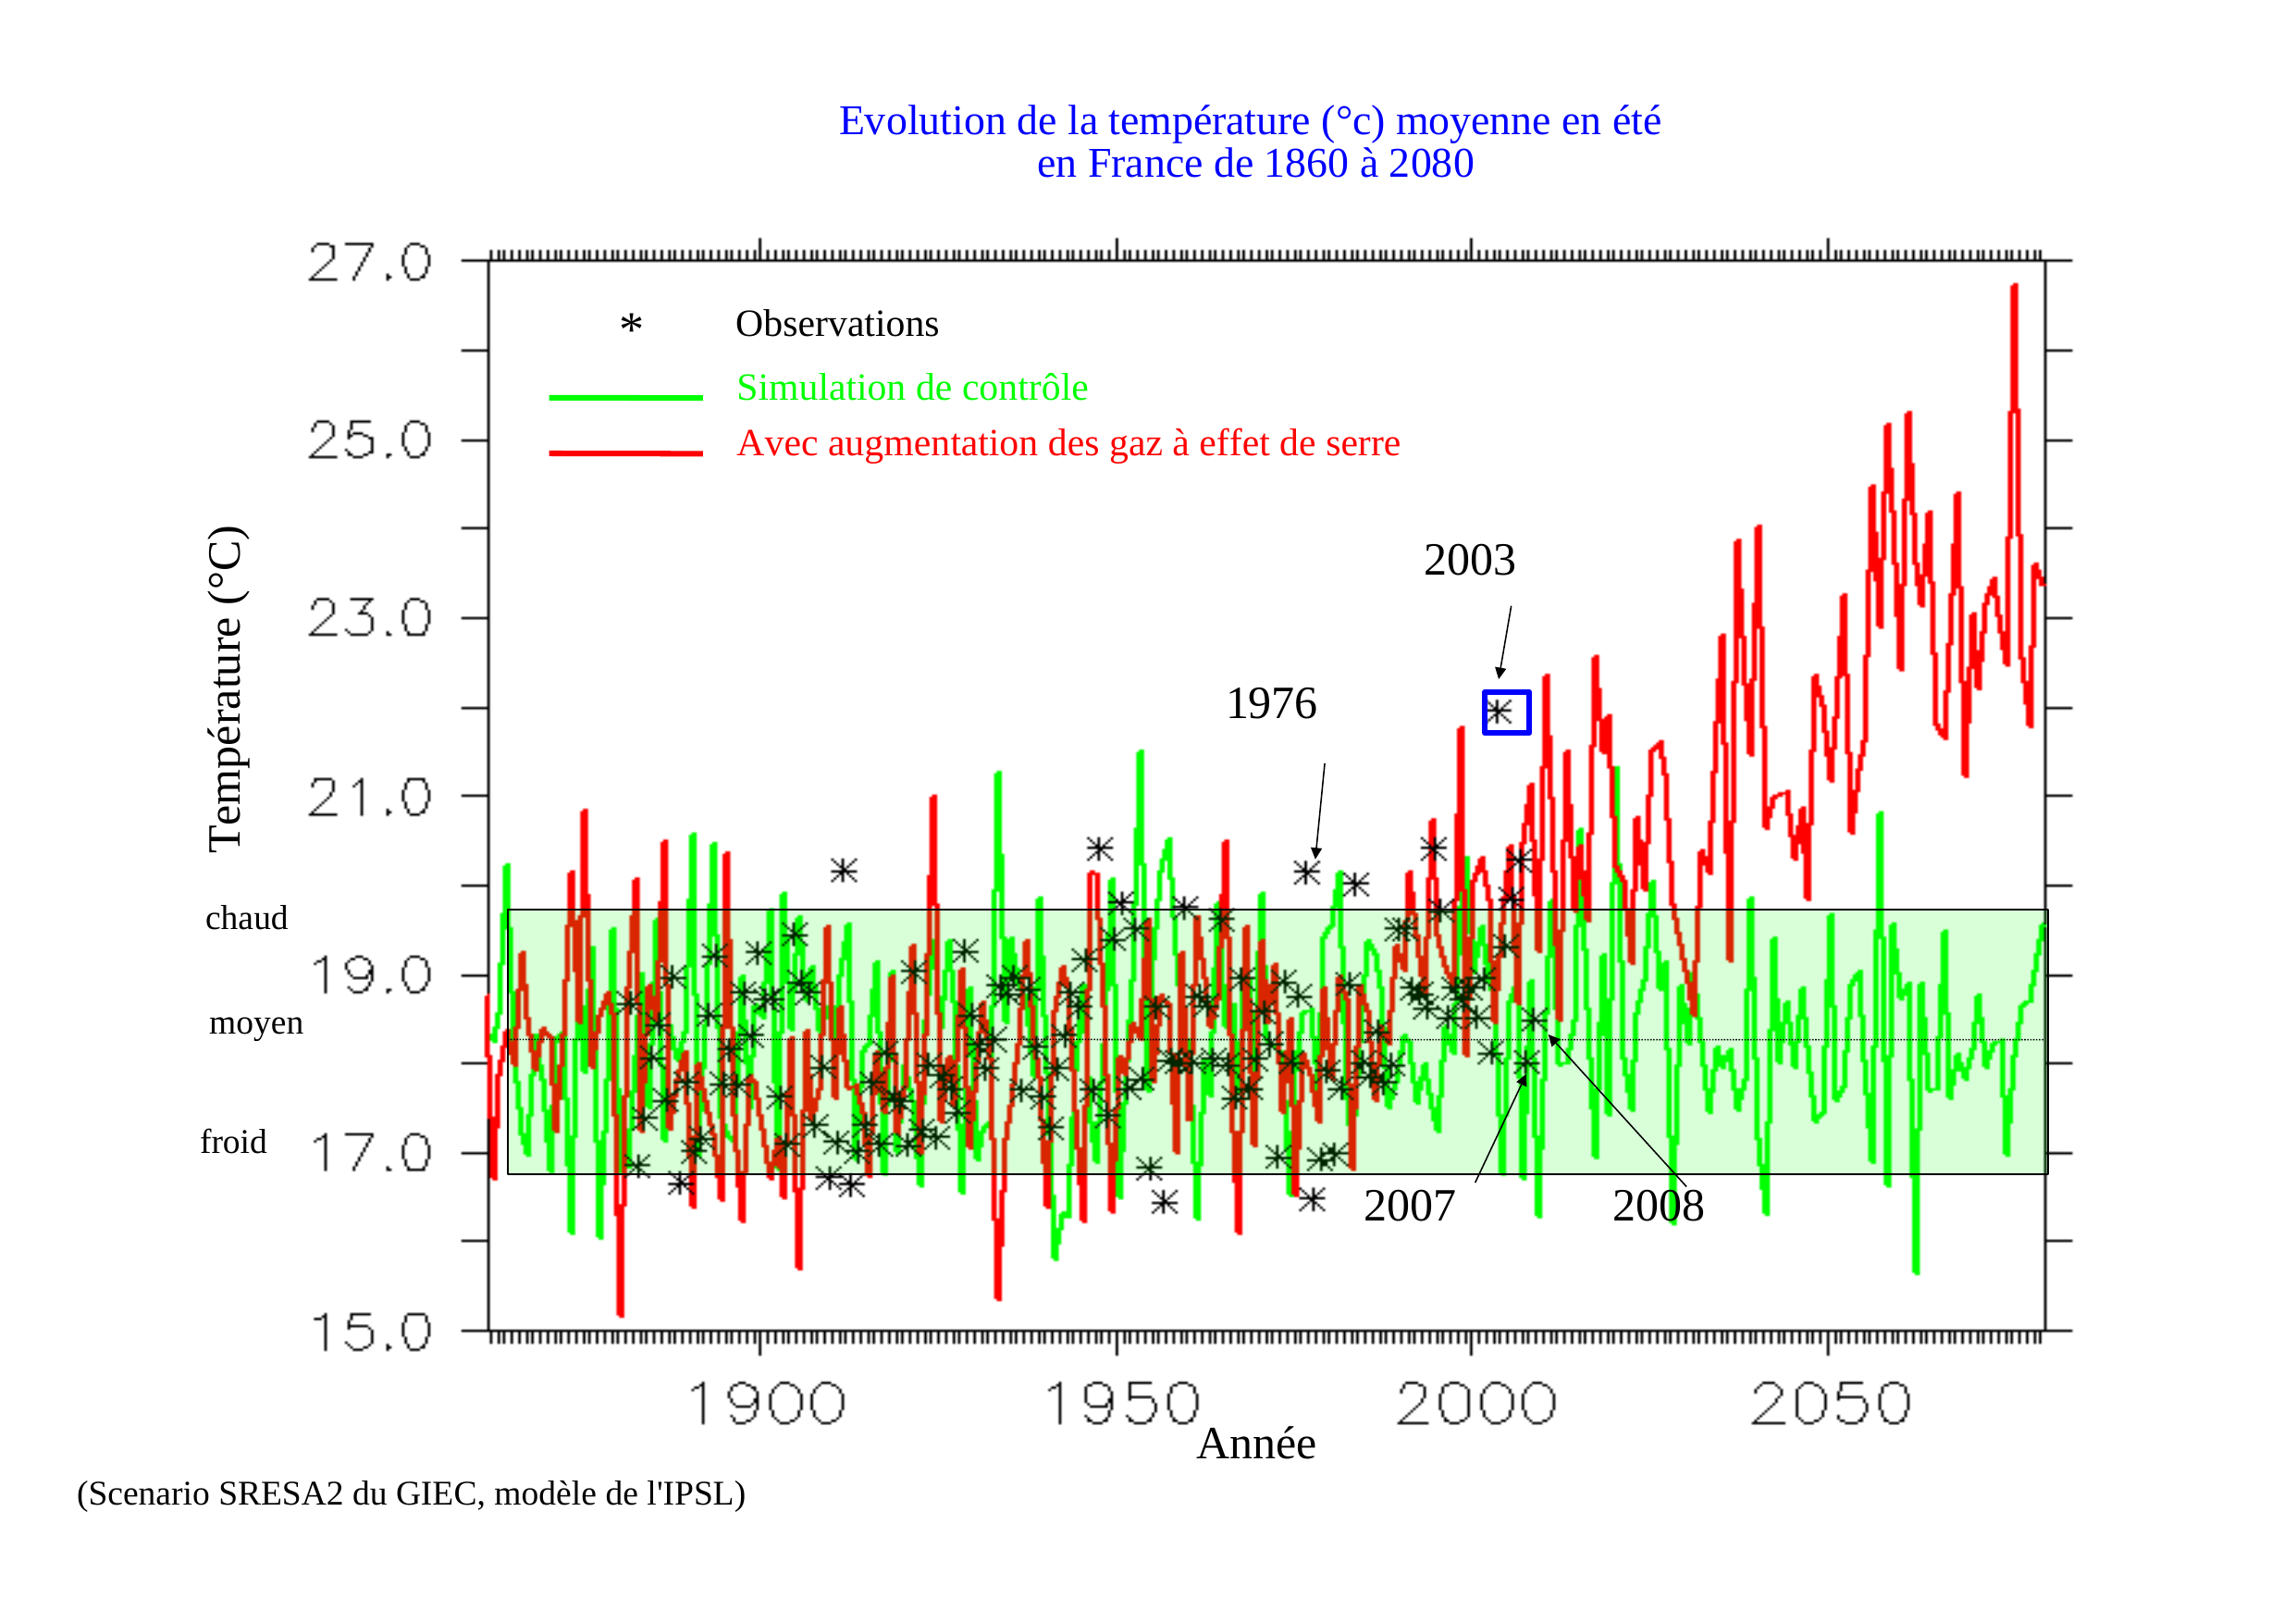

Evolution de la température (°c) moyenne en été
en France de 1860 à 2080
*
Observations
Simulation de contrôle
Avec augmentation des gaz à effet de serre
2003
1976
2007
2008
Température (°C)‏
Année
chaud
moyen
 froid
(Scenario SRESA2 du GIEC, modèle de l'IPSL)‏